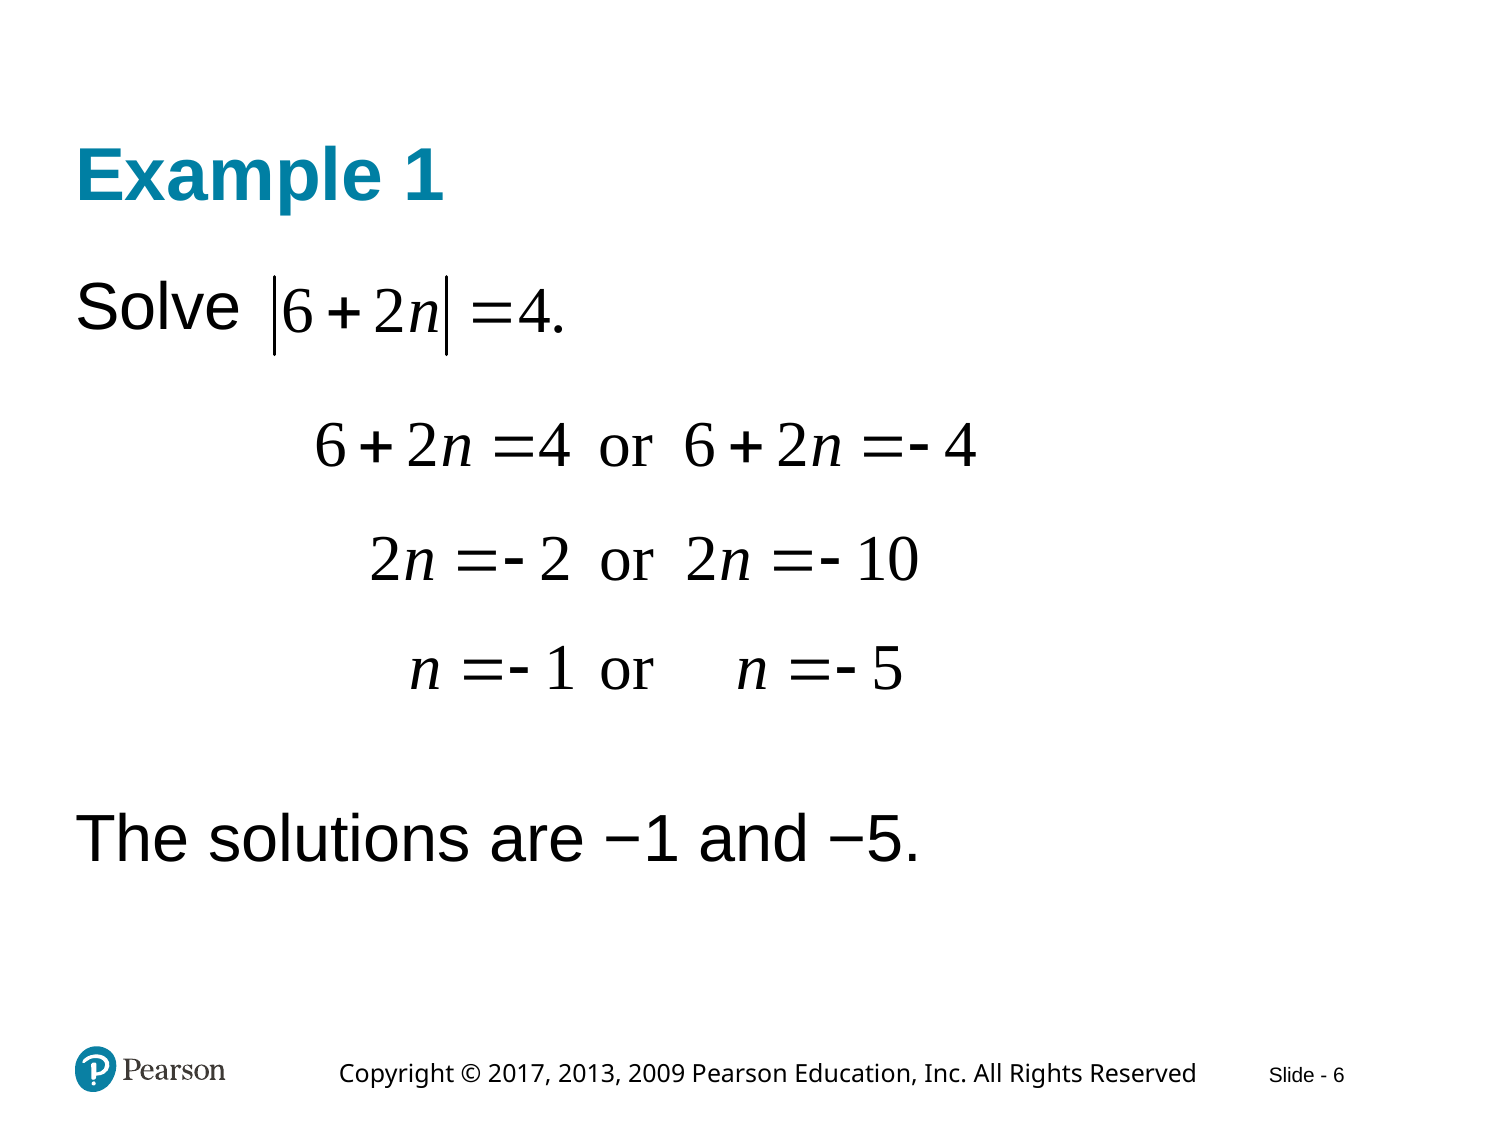

# Example 1
Solve
The solutions are −1 and −5.